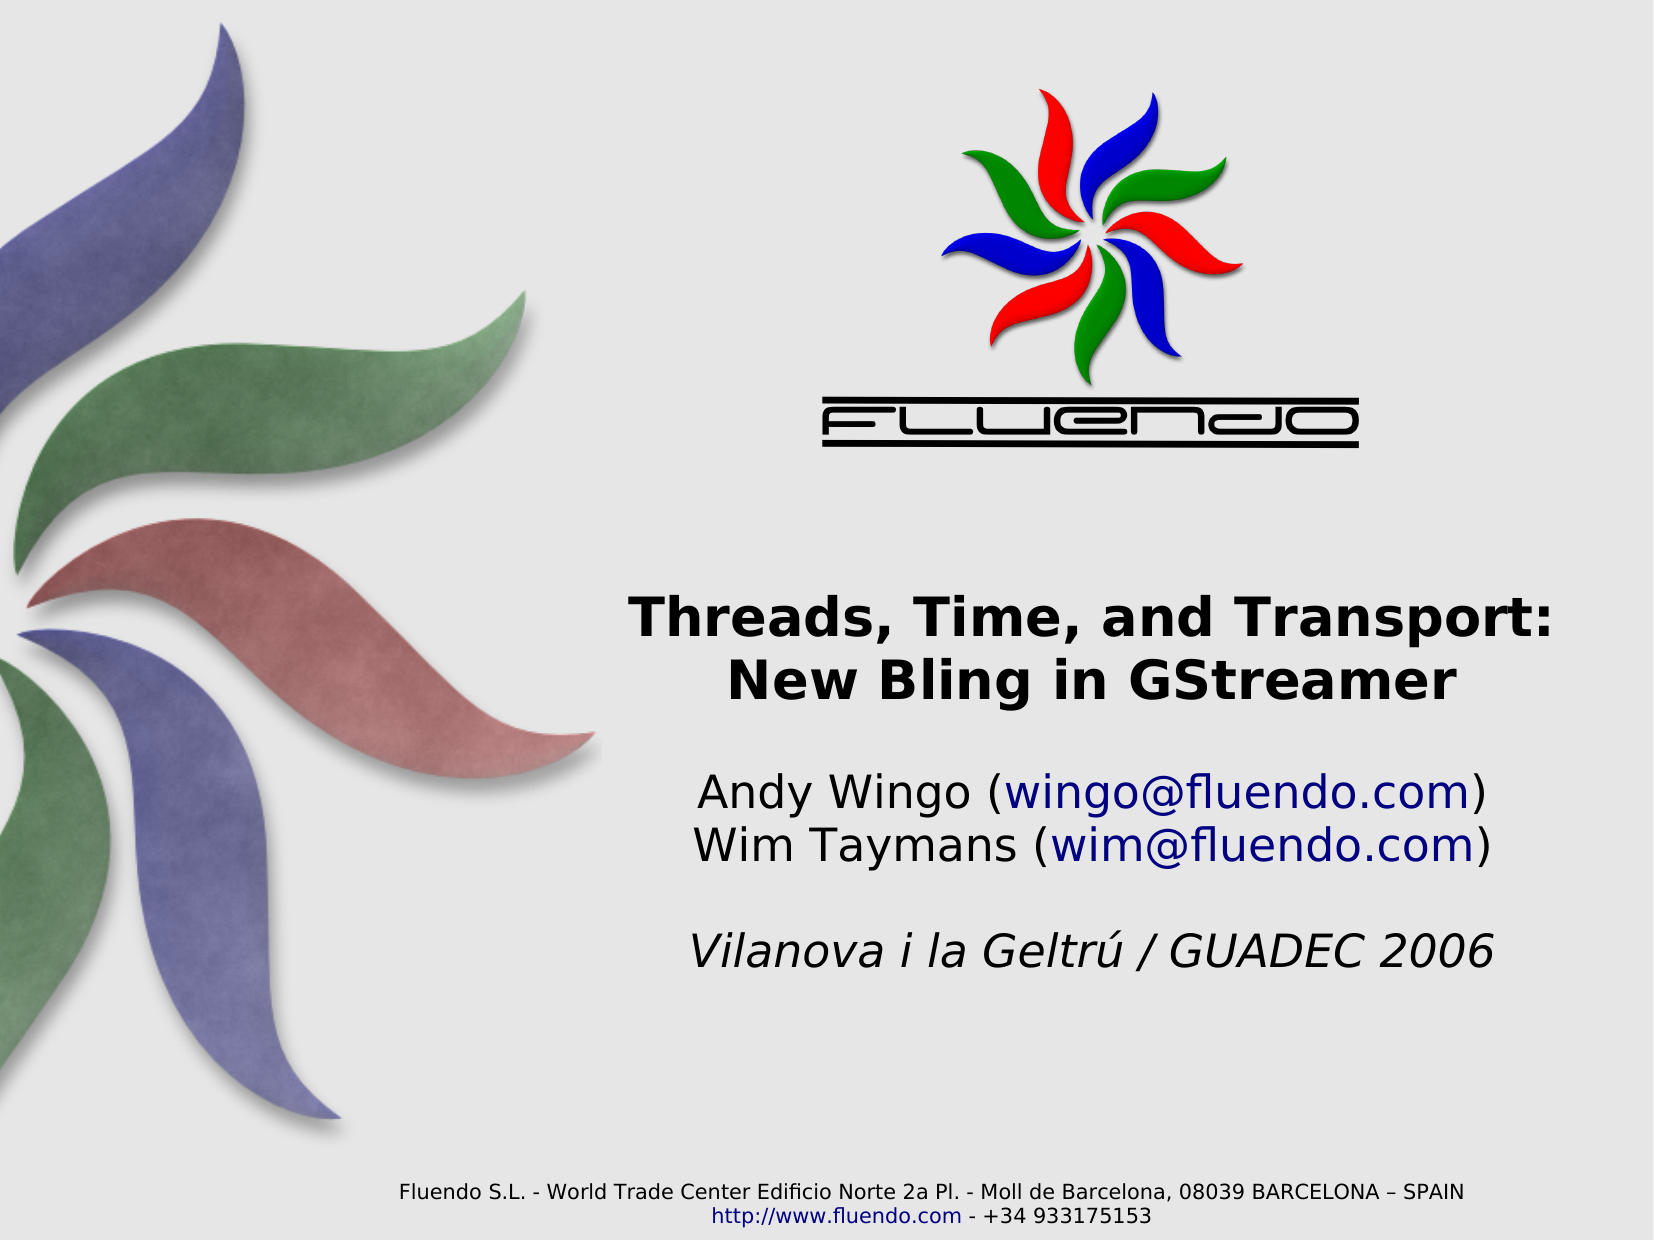

Threads, Time, and Transport: New Bling in GStreamer
Andy Wingo (wingo@fluendo.com)
Wim Taymans (wim@fluendo.com)
Vilanova i la Geltrú / GUADEC 2006